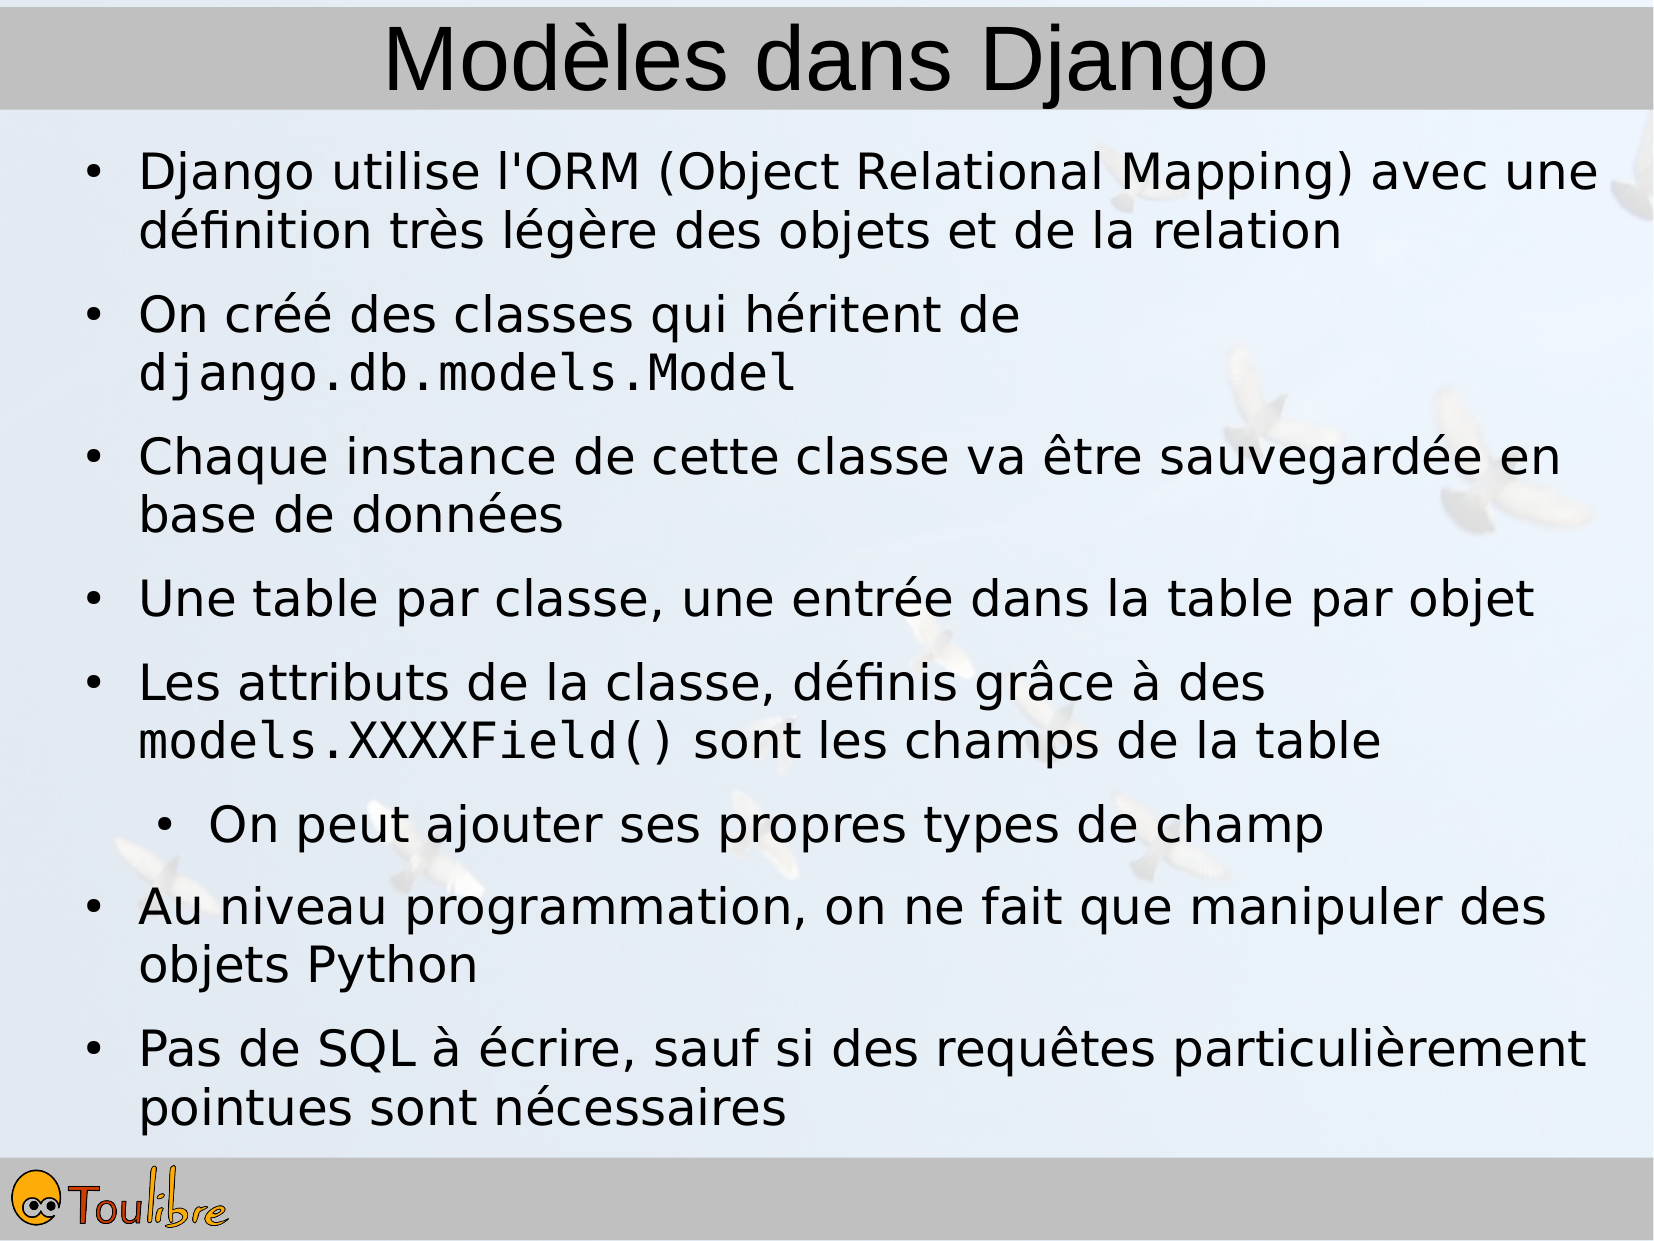

# Modèles dans Django
Django utilise l'ORM (Object Relational Mapping) avec une définition très légère des objets et de la relation
On créé des classes qui héritent de django.db.models.Model
Chaque instance de cette classe va être sauvegardée en base de données
Une table par classe, une entrée dans la table par objet
Les attributs de la classe, définis grâce à des models.XXXXField() sont les champs de la table
On peut ajouter ses propres types de champ
Au niveau programmation, on ne fait que manipuler des objets Python
Pas de SQL à écrire, sauf si des requêtes particulièrement pointues sont nécessaires